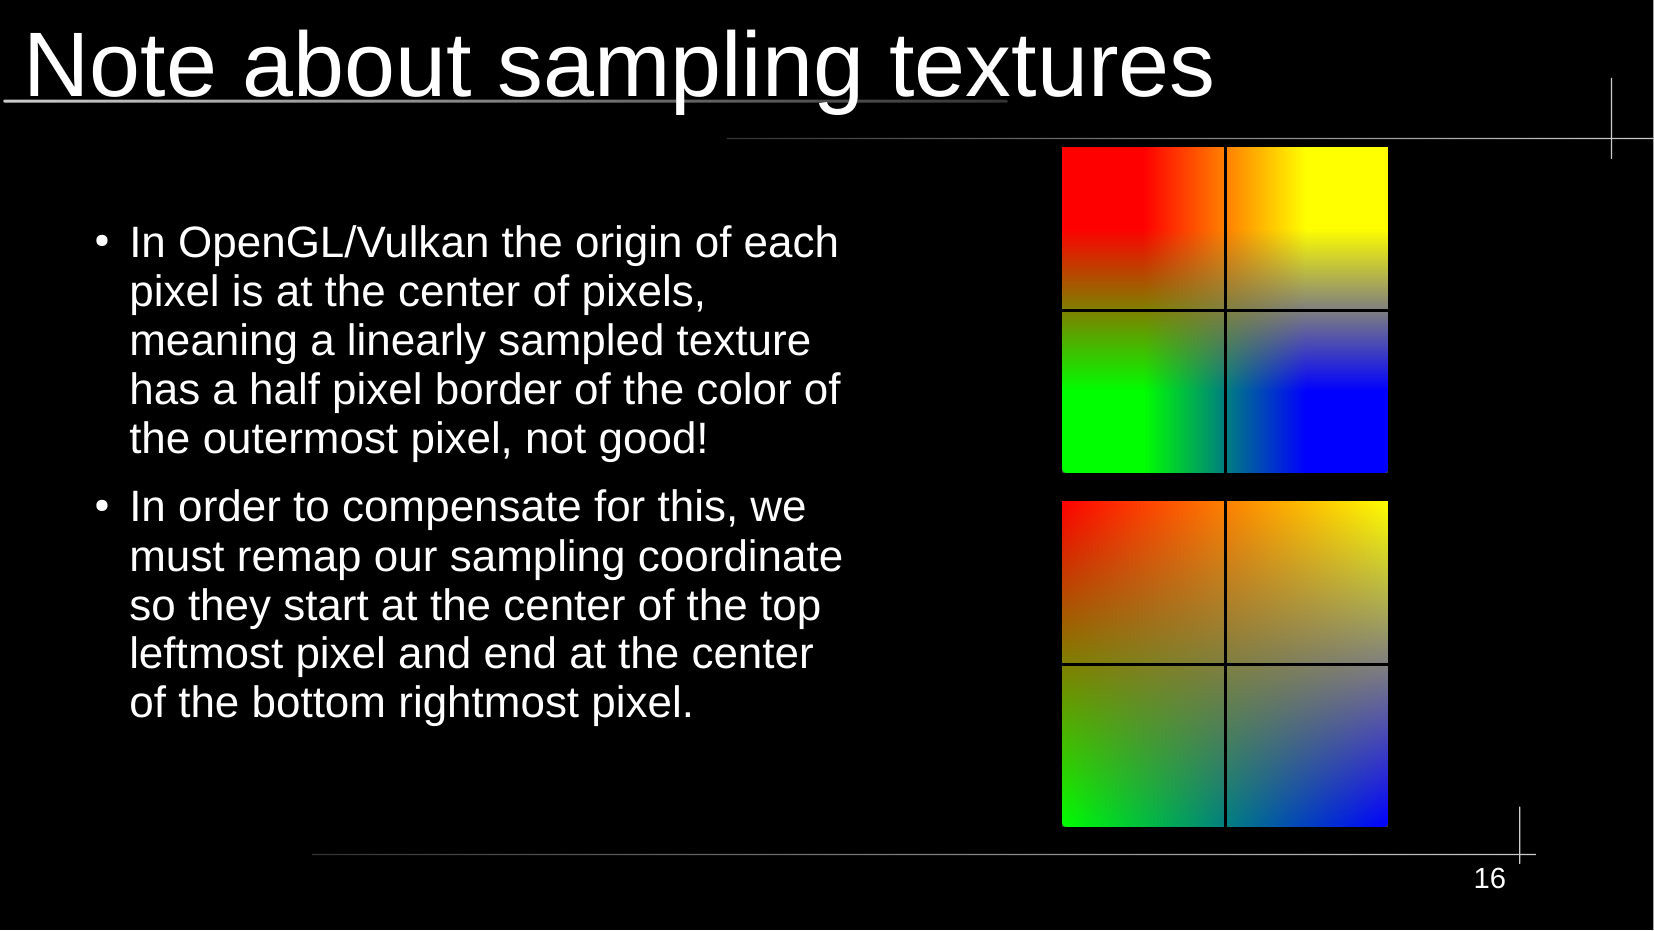

# Note about sampling textures
In OpenGL/Vulkan the origin of each pixel is at the center of pixels, meaning a linearly sampled texture has a half pixel border of the color of the outermost pixel, not good!
In order to compensate for this, we must remap our sampling coordinate so they start at the center of the top leftmost pixel and end at the center of the bottom rightmost pixel.
16